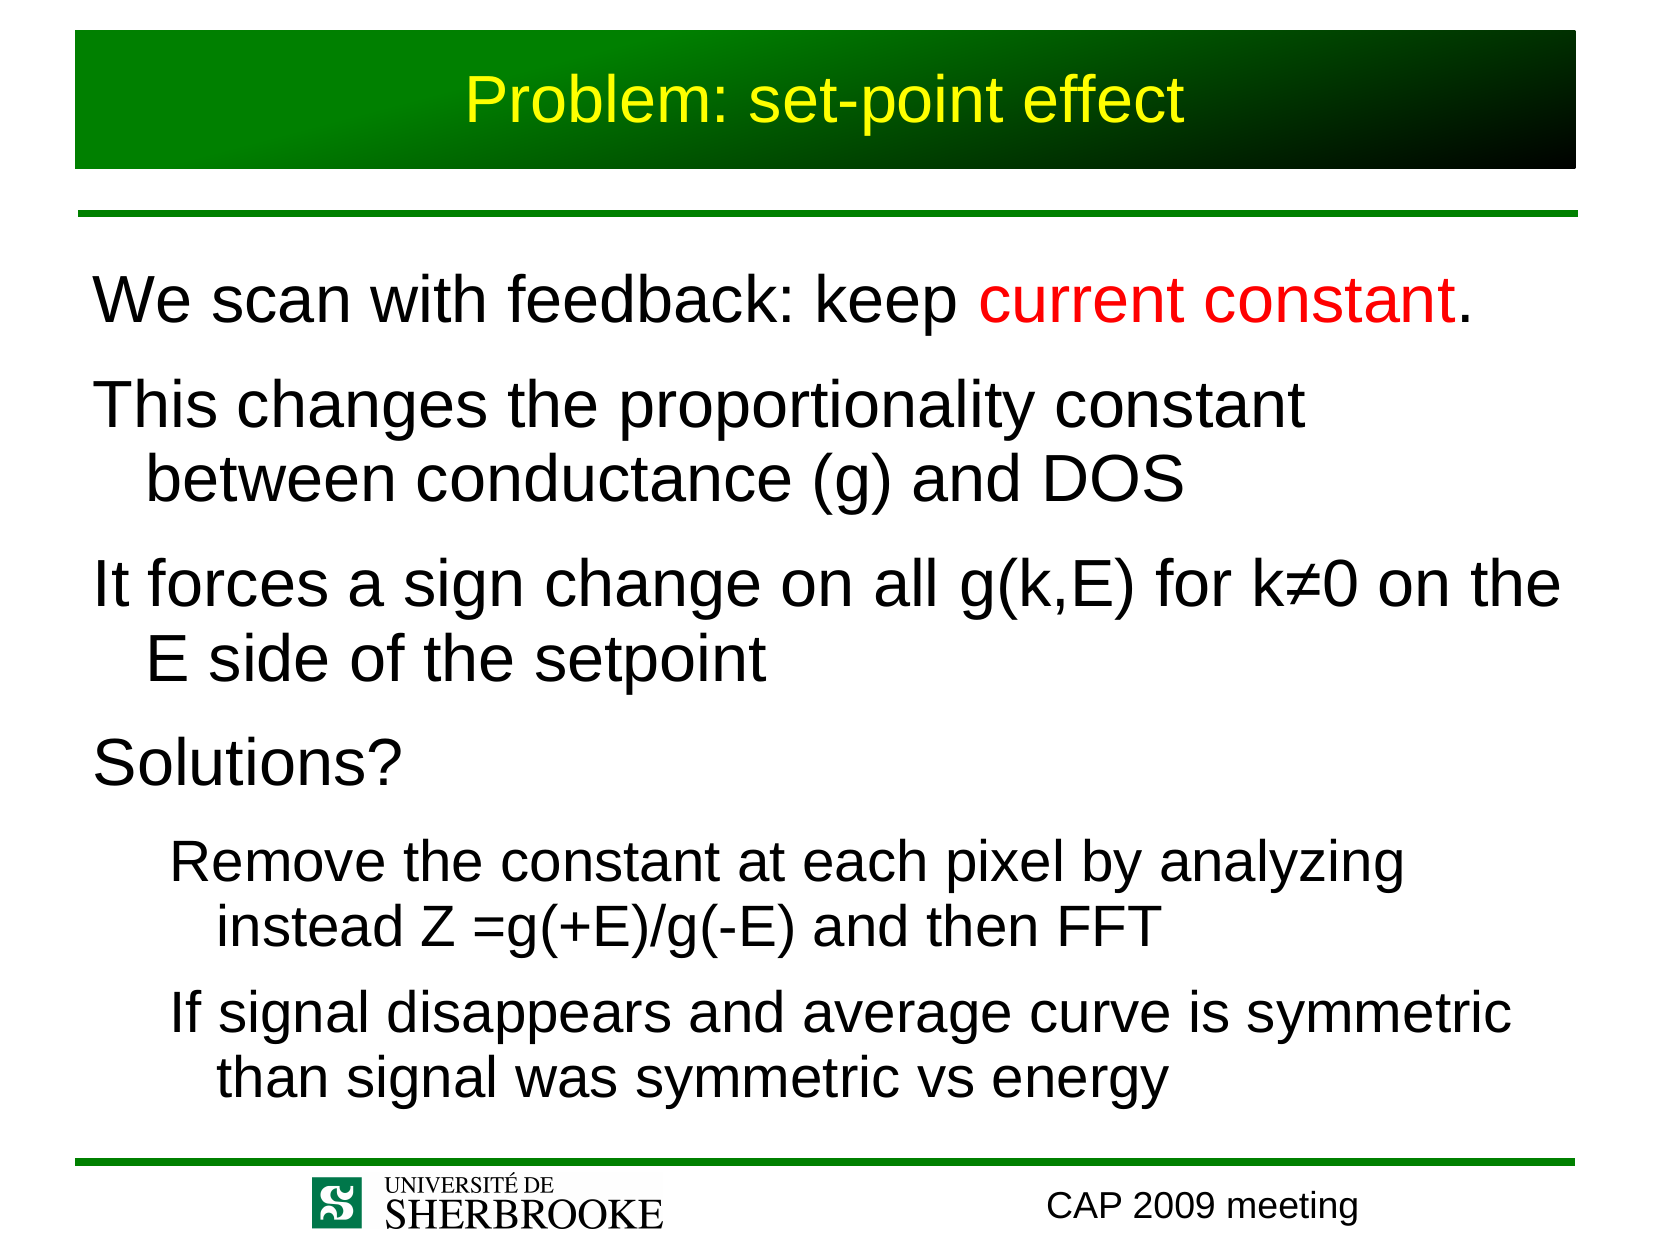

# Problem: set-point effect
We scan with feedback: keep current constant.
This changes the proportionality constant between conductance (g) and DOS
It forces a sign change on all g(k,E) for k≠0 on the E side of the setpoint
Solutions?
Remove the constant at each pixel by analyzing instead Z =g(+E)/g(-E) and then FFT
If signal disappears and average curve is symmetric than signal was symmetric vs energy